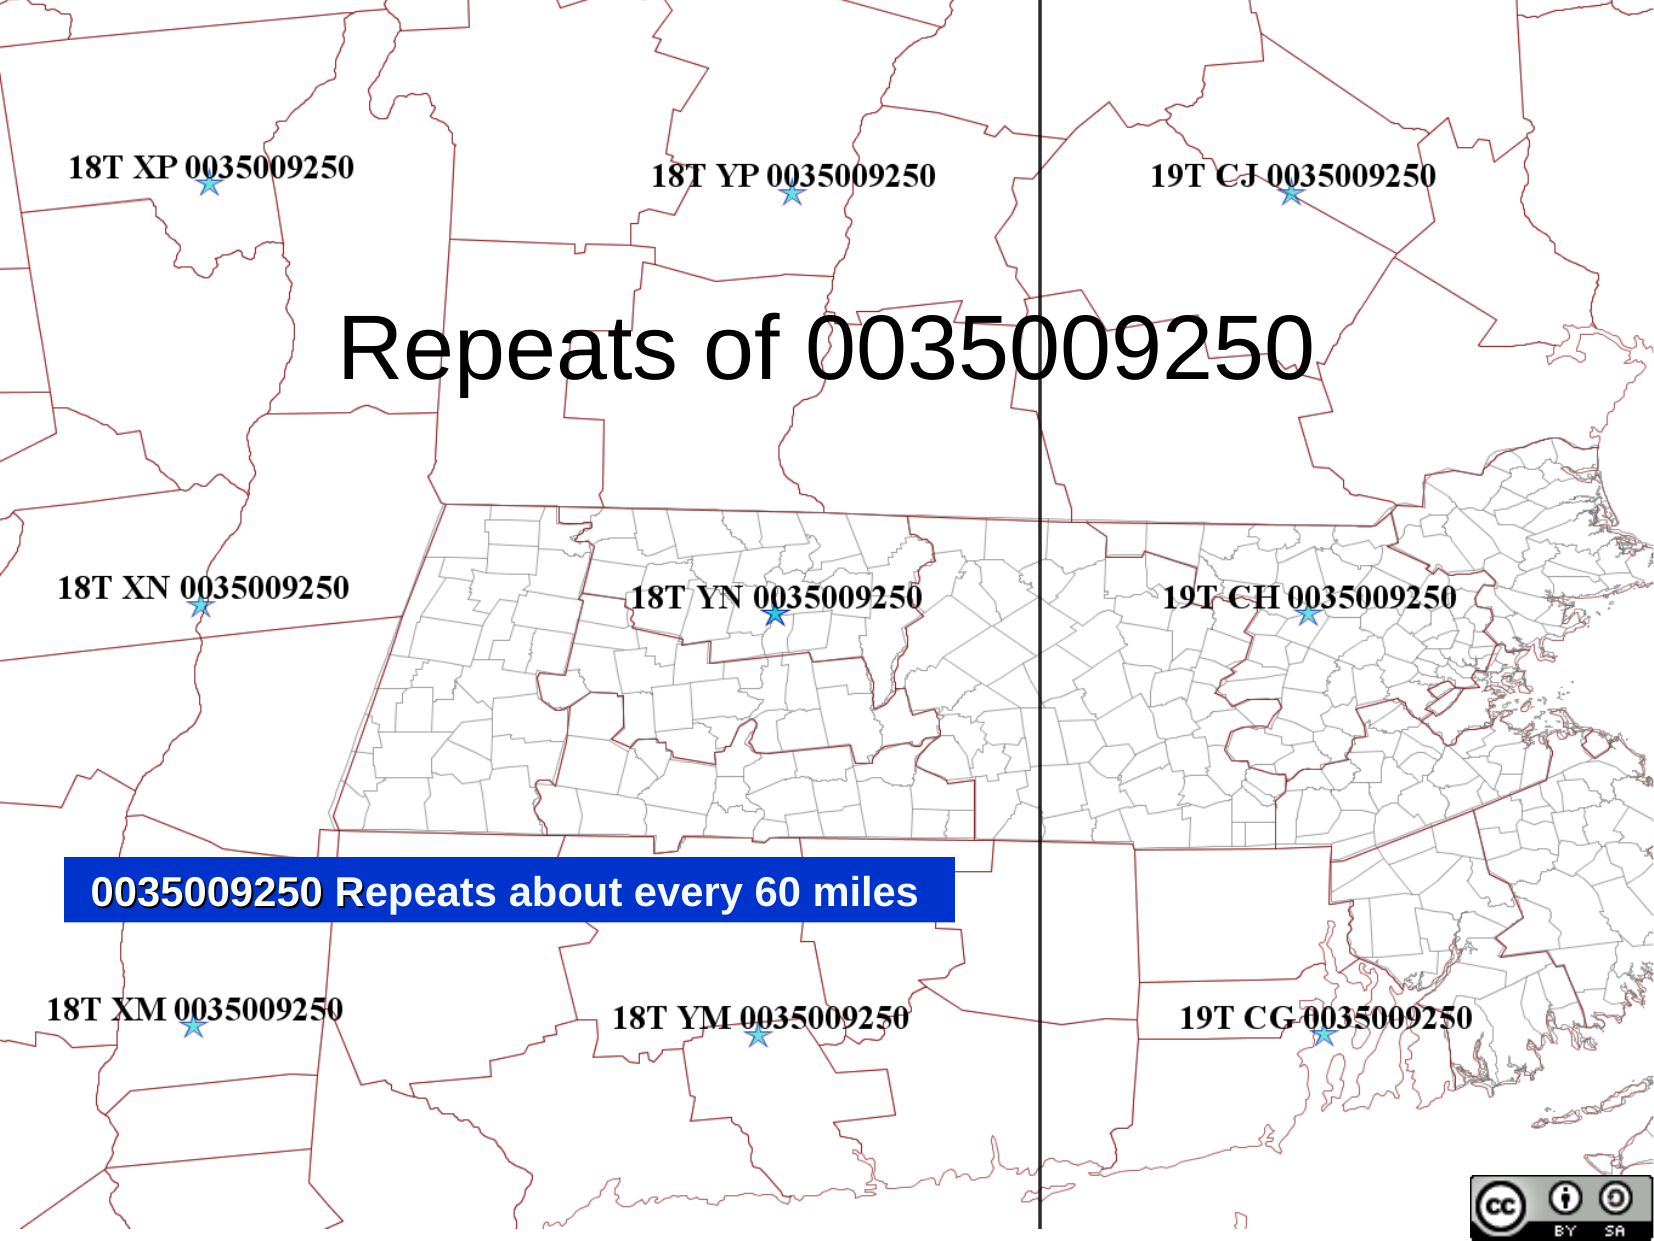

# Repeats of 0035009250
 0035009250 Repeats about every 60 miles